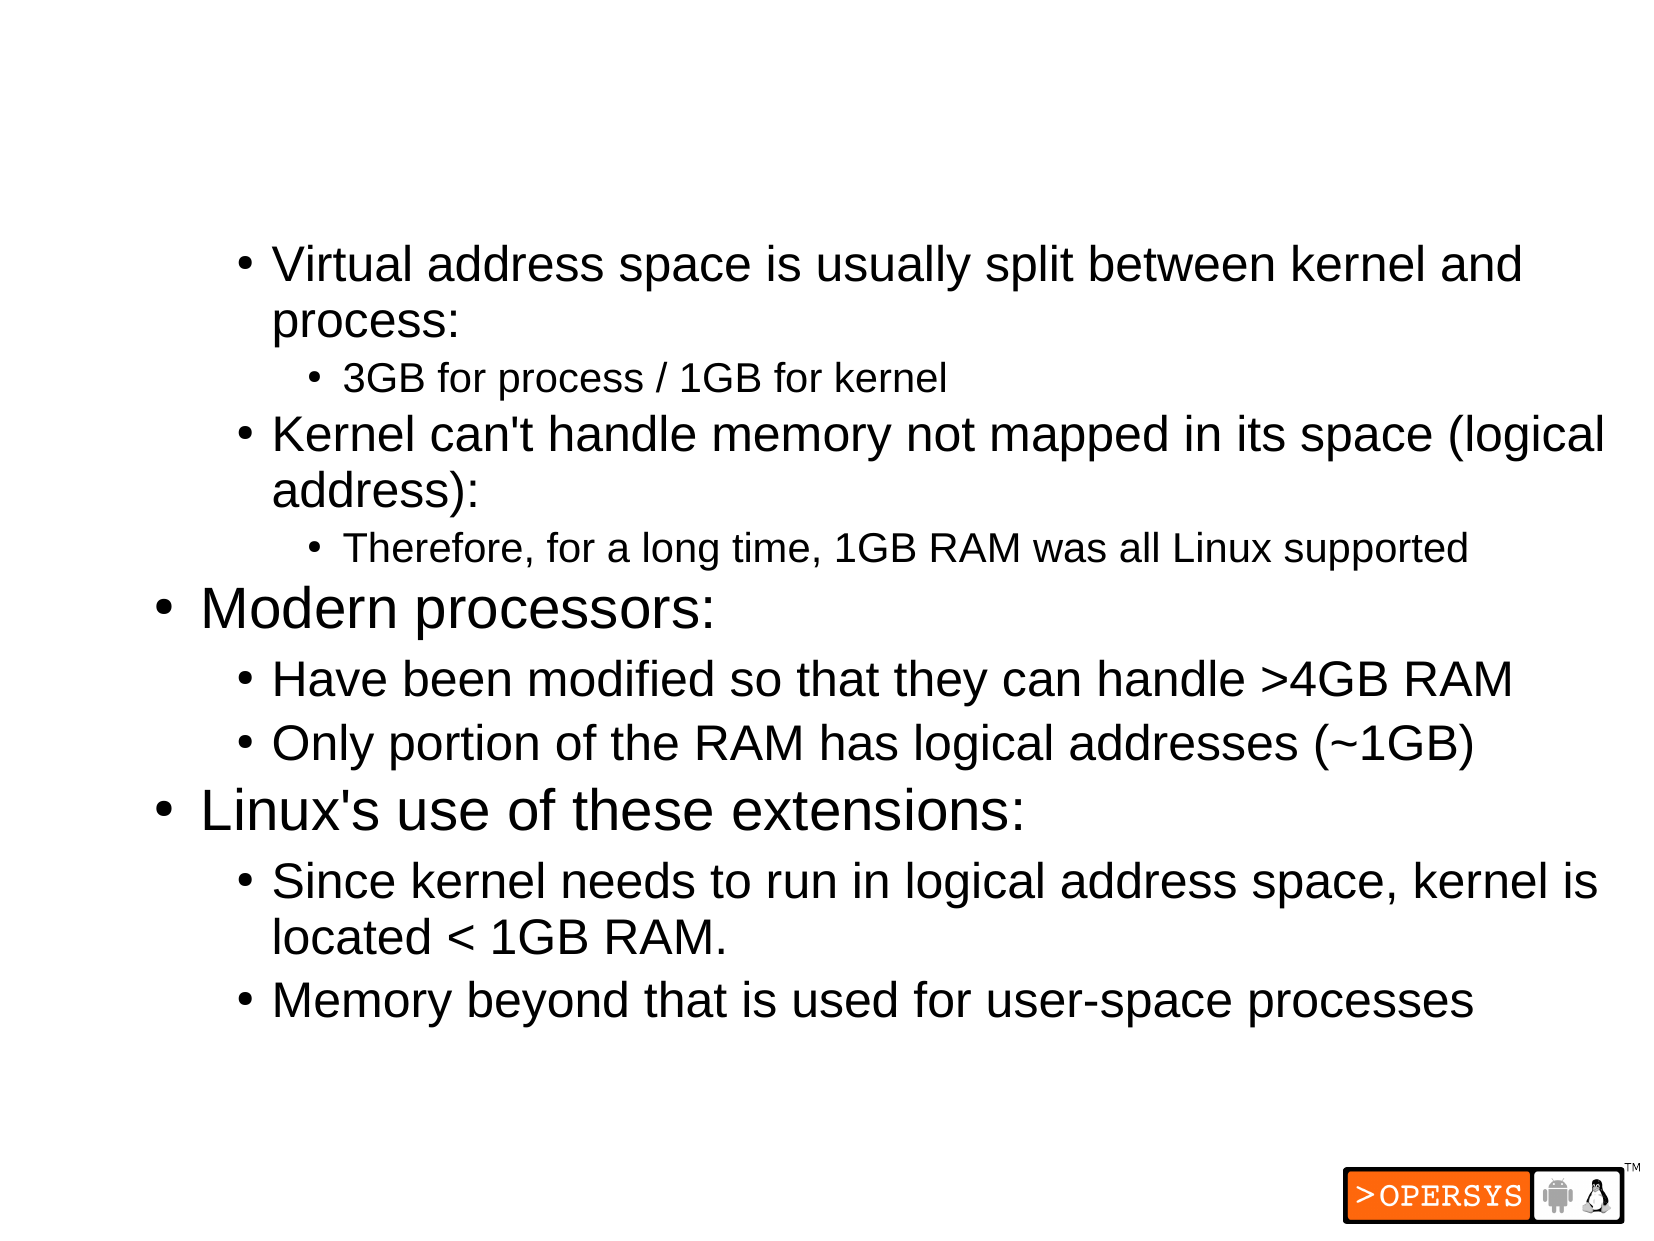

# Virtual address space is usually split between kernel and process:
3GB for process / 1GB for kernel
Kernel can't handle memory not mapped in its space (logical address):
Therefore, for a long time, 1GB RAM was all Linux supported
Modern processors:
Have been modified so that they can handle >4GB RAM
Only portion of the RAM has logical addresses (~1GB)
Linux's use of these extensions:
Since kernel needs to run in logical address space, kernel is located < 1GB RAM.
Memory beyond that is used for user-space processes